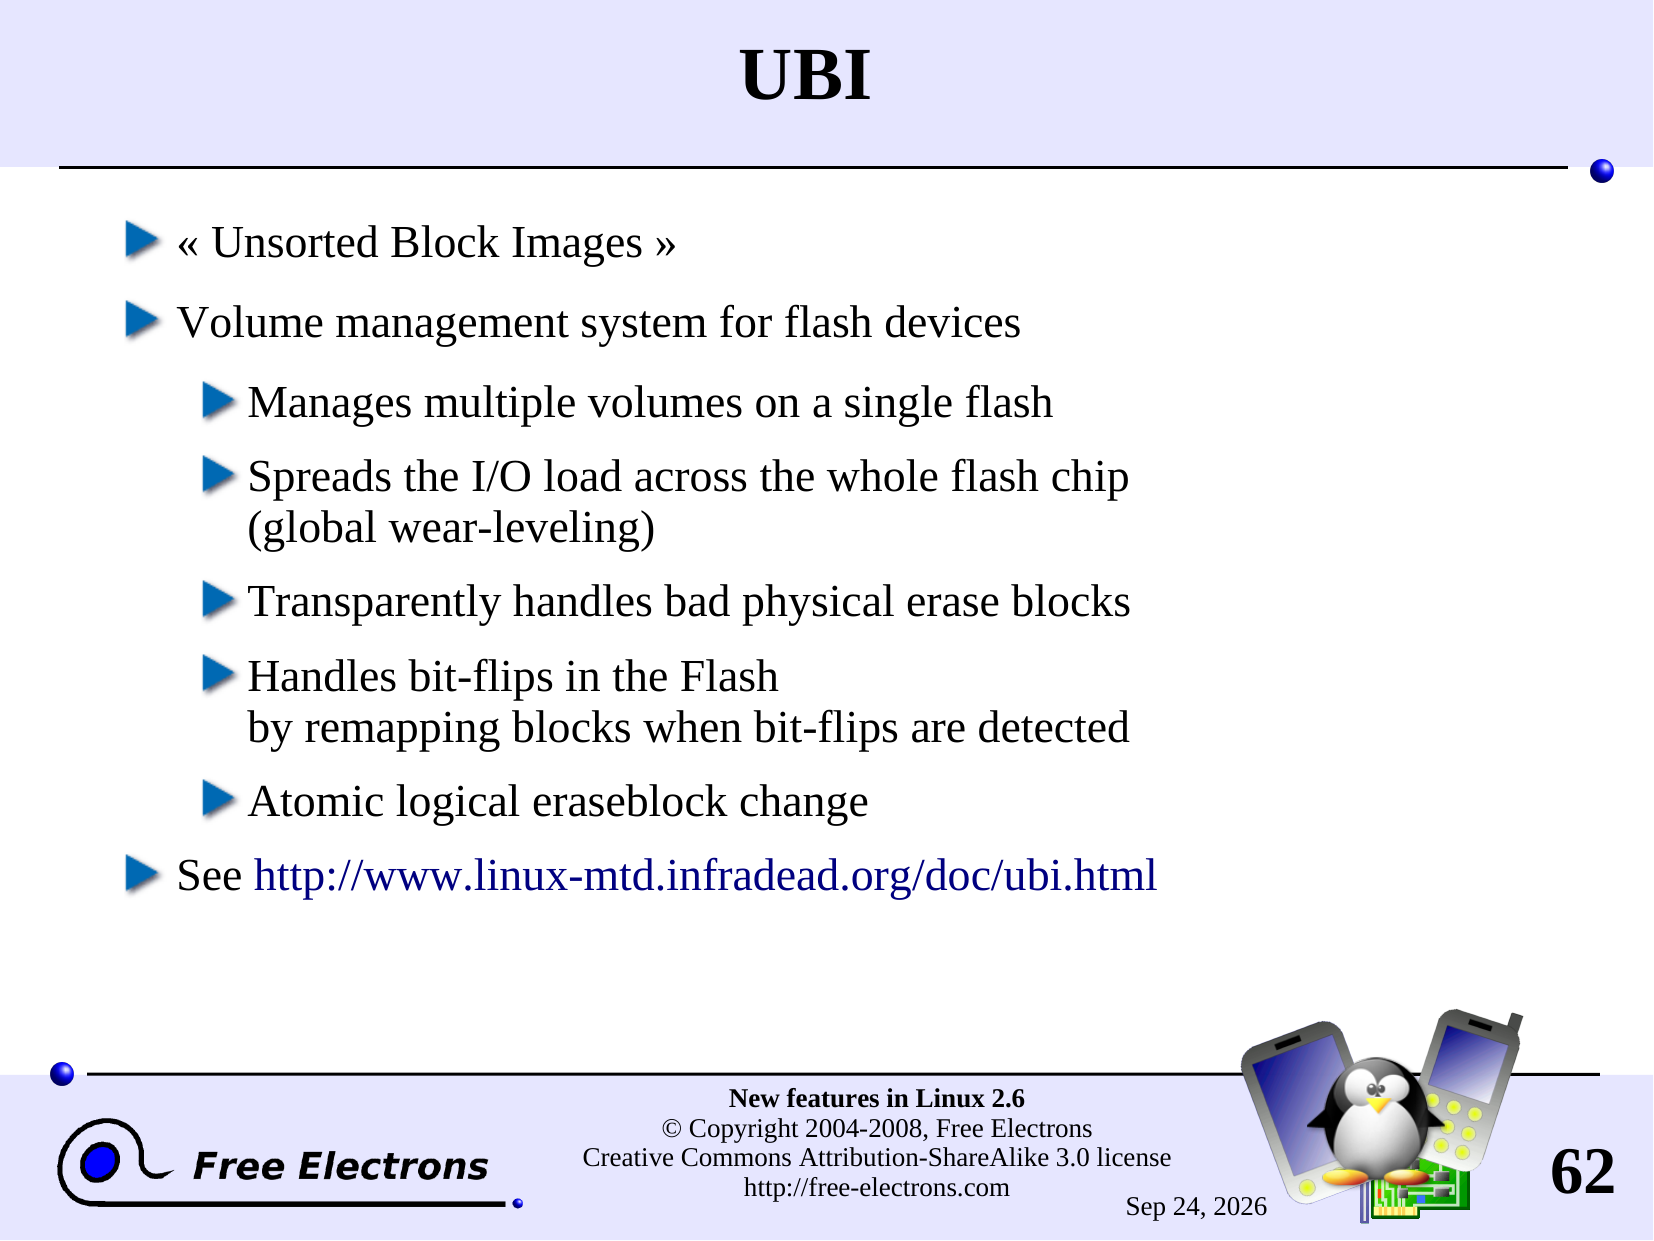

# UBI
« Unsorted Block Images »
Volume management system for flash devices
Manages multiple volumes on a single flash
Spreads the I/O load across the whole flash chip
(global wear-leveling)
Transparently handles bad physical erase blocks
Handles bit-flips in the Flash
by remapping blocks when bit-flips are detected
Atomic logical eraseblock change
See http://www.linux-mtd.infradead.org/doc/ubi.html